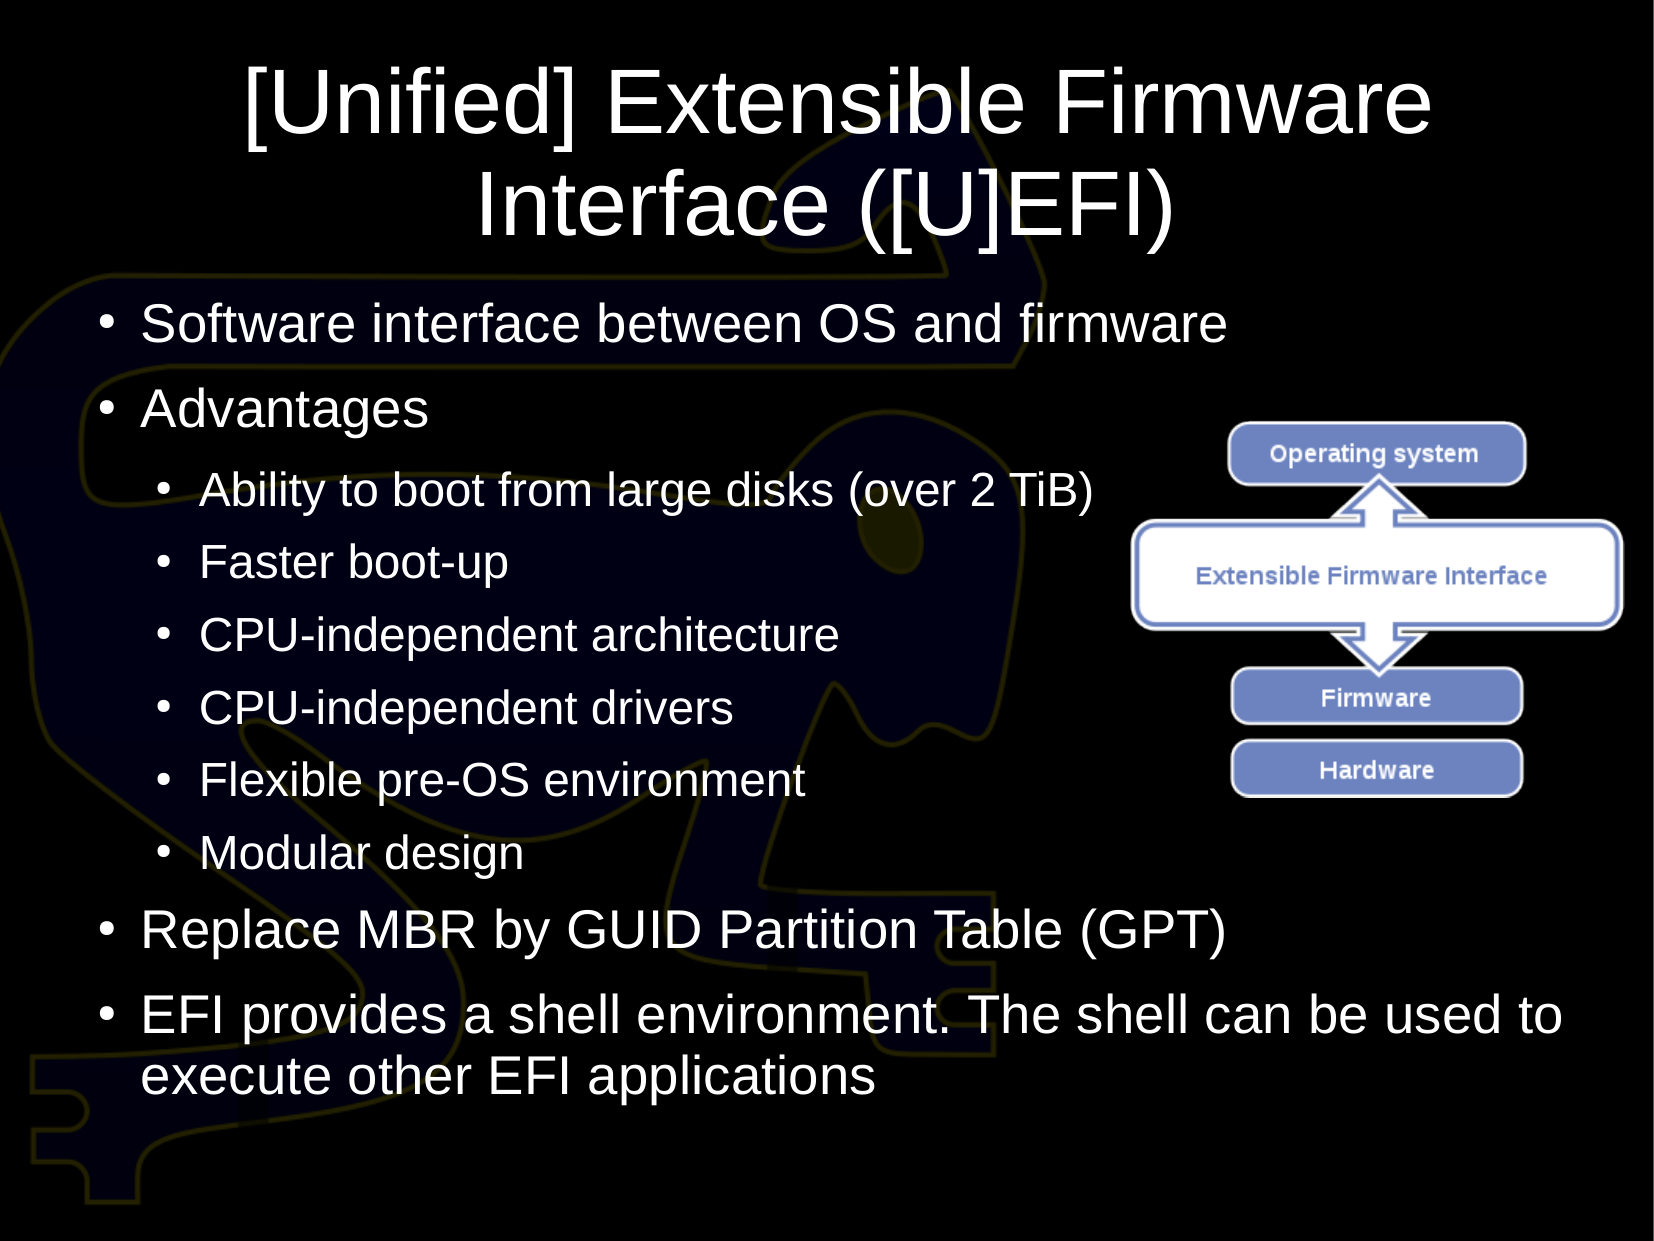

# [Unified] Extensible Firmware Interface ([U]EFI)
Software interface between OS and firmware
Advantages
Ability to boot from large disks (over 2 TiB)
Faster boot-up
CPU-independent architecture
CPU-independent drivers
Flexible pre-OS environment
Modular design
Replace MBR by GUID Partition Table (GPT)
EFI provides a shell environment. The shell can be used to execute other EFI applications